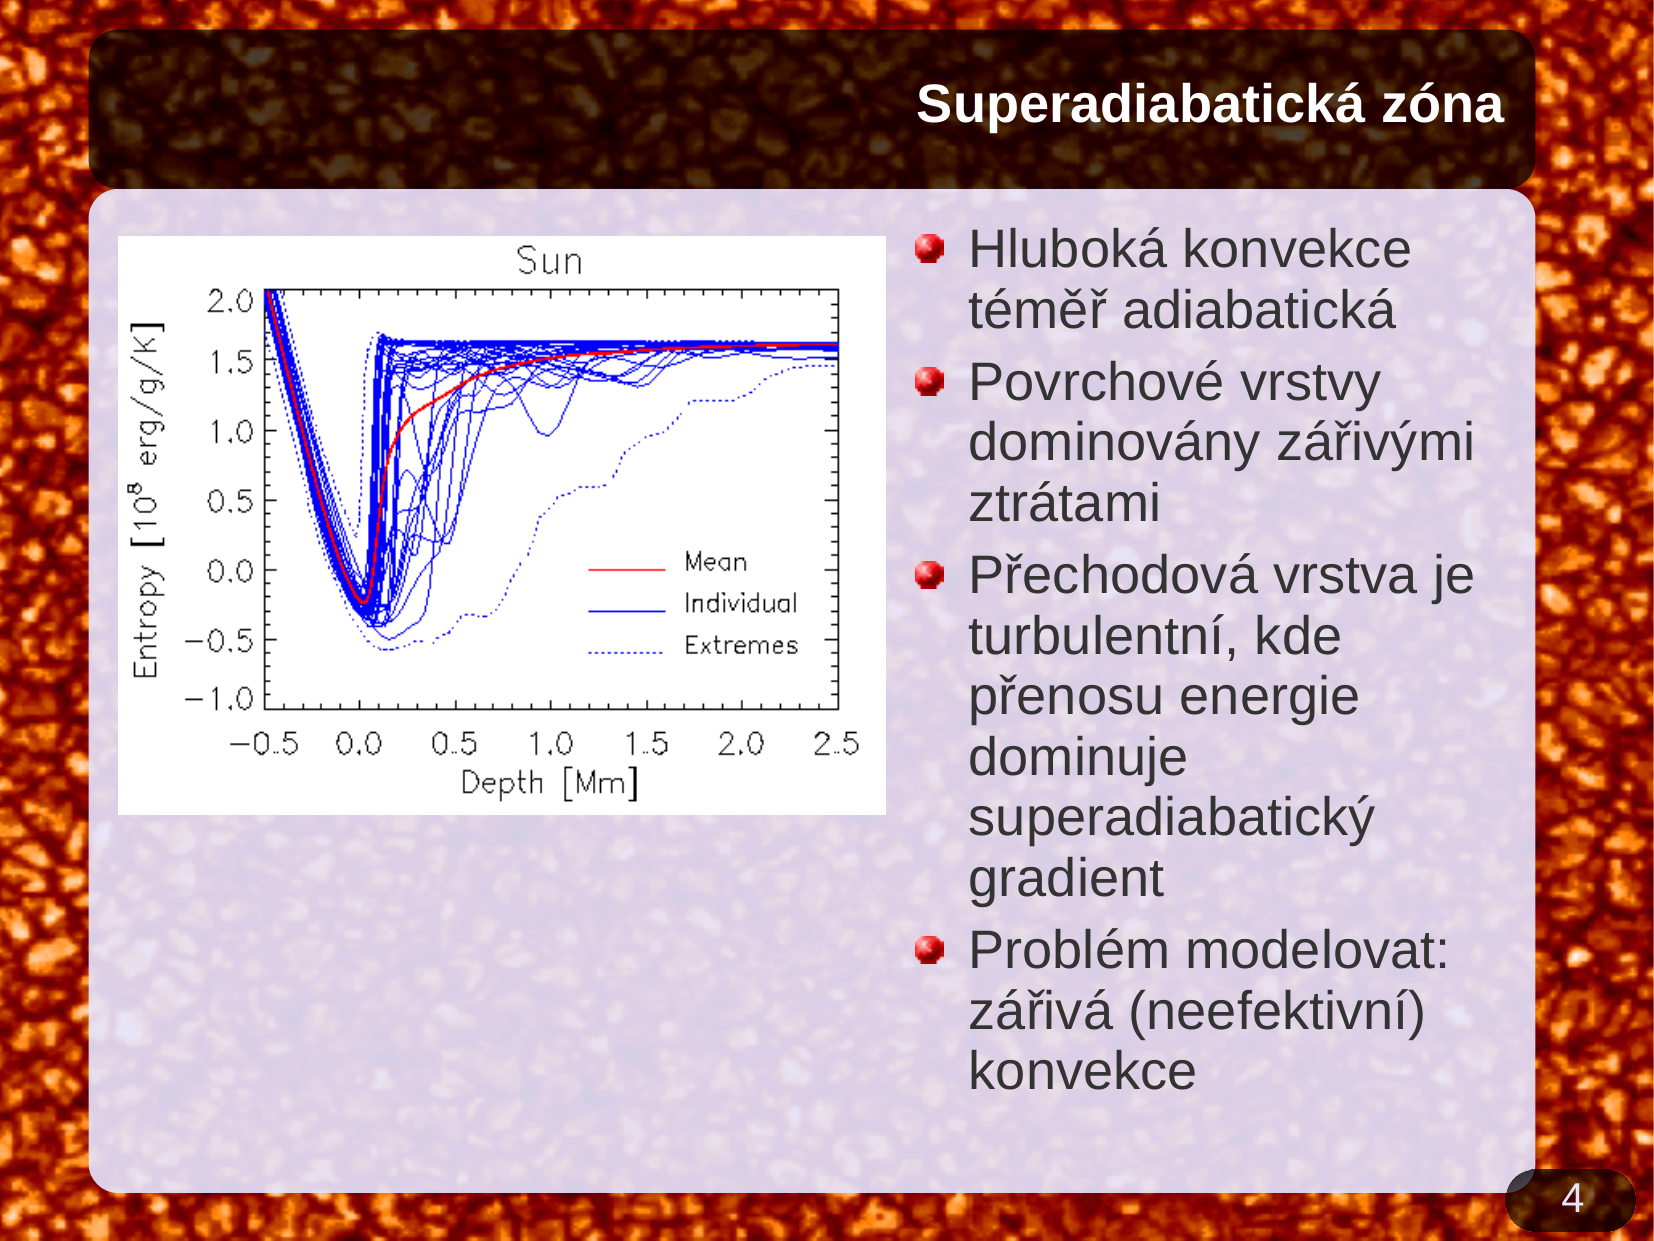

# Superadiabatická zóna
Hluboká konvekce téměř adiabatická
Povrchové vrstvy dominovány zářivými ztrátami
Přechodová vrstva je turbulentní, kde přenosu energie dominuje superadiabatický gradient
Problém modelovat: zářivá (neefektivní) konvekce